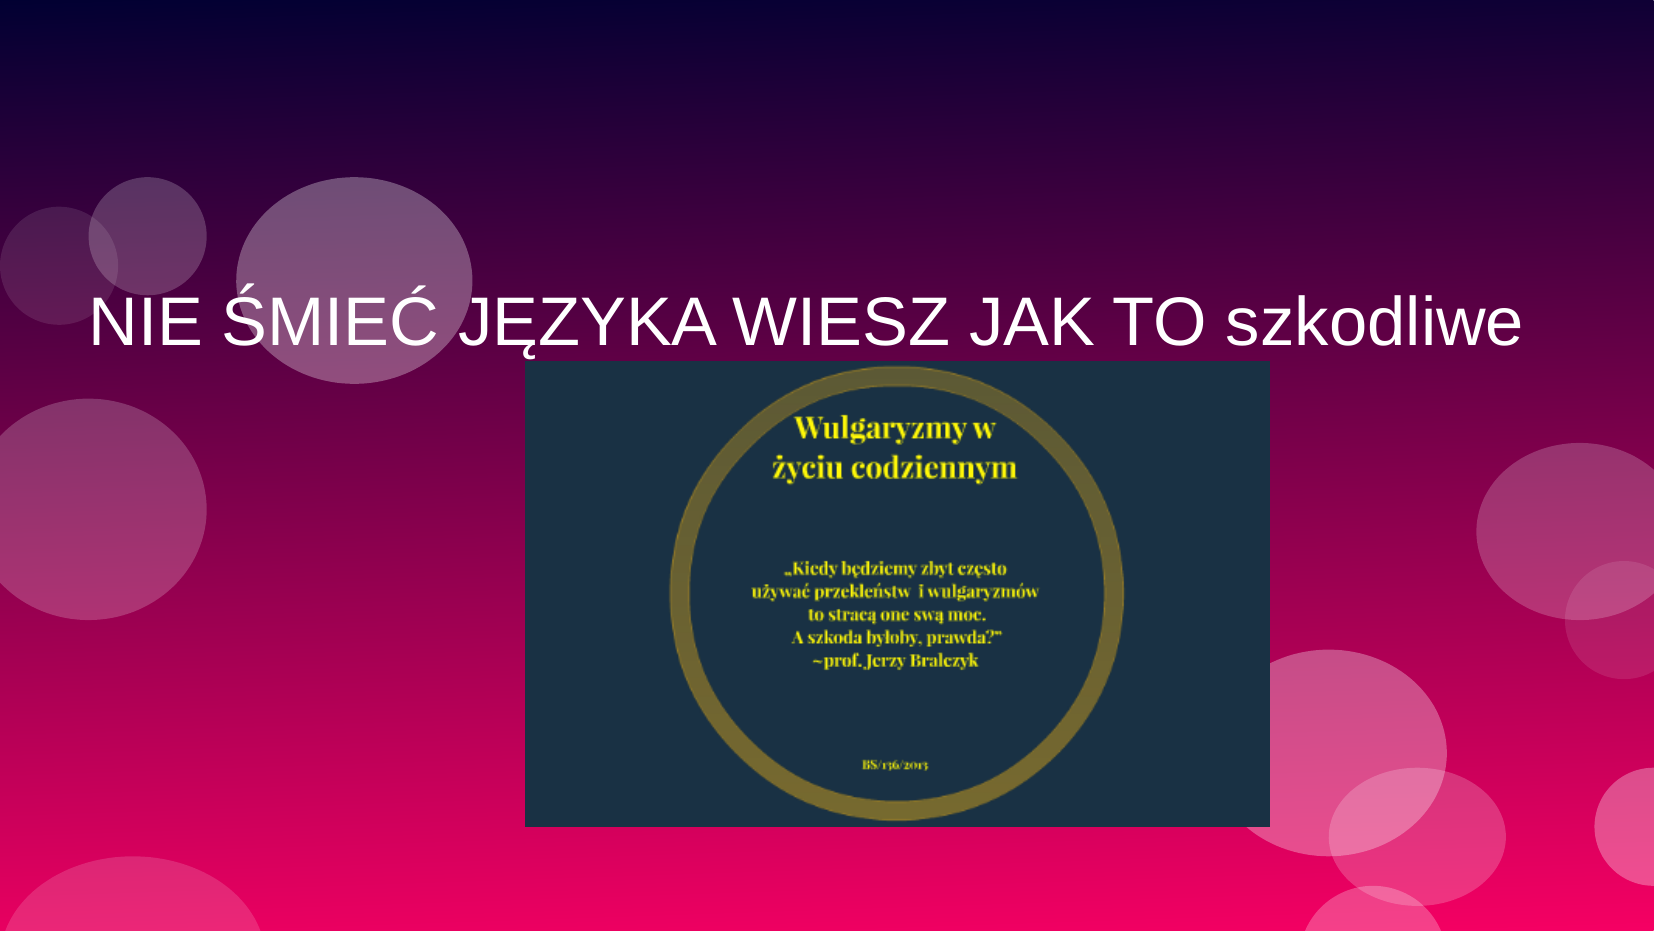

# NIE ŚMIEĆ JĘZYKA WIESZ JAK TO szkodliwe